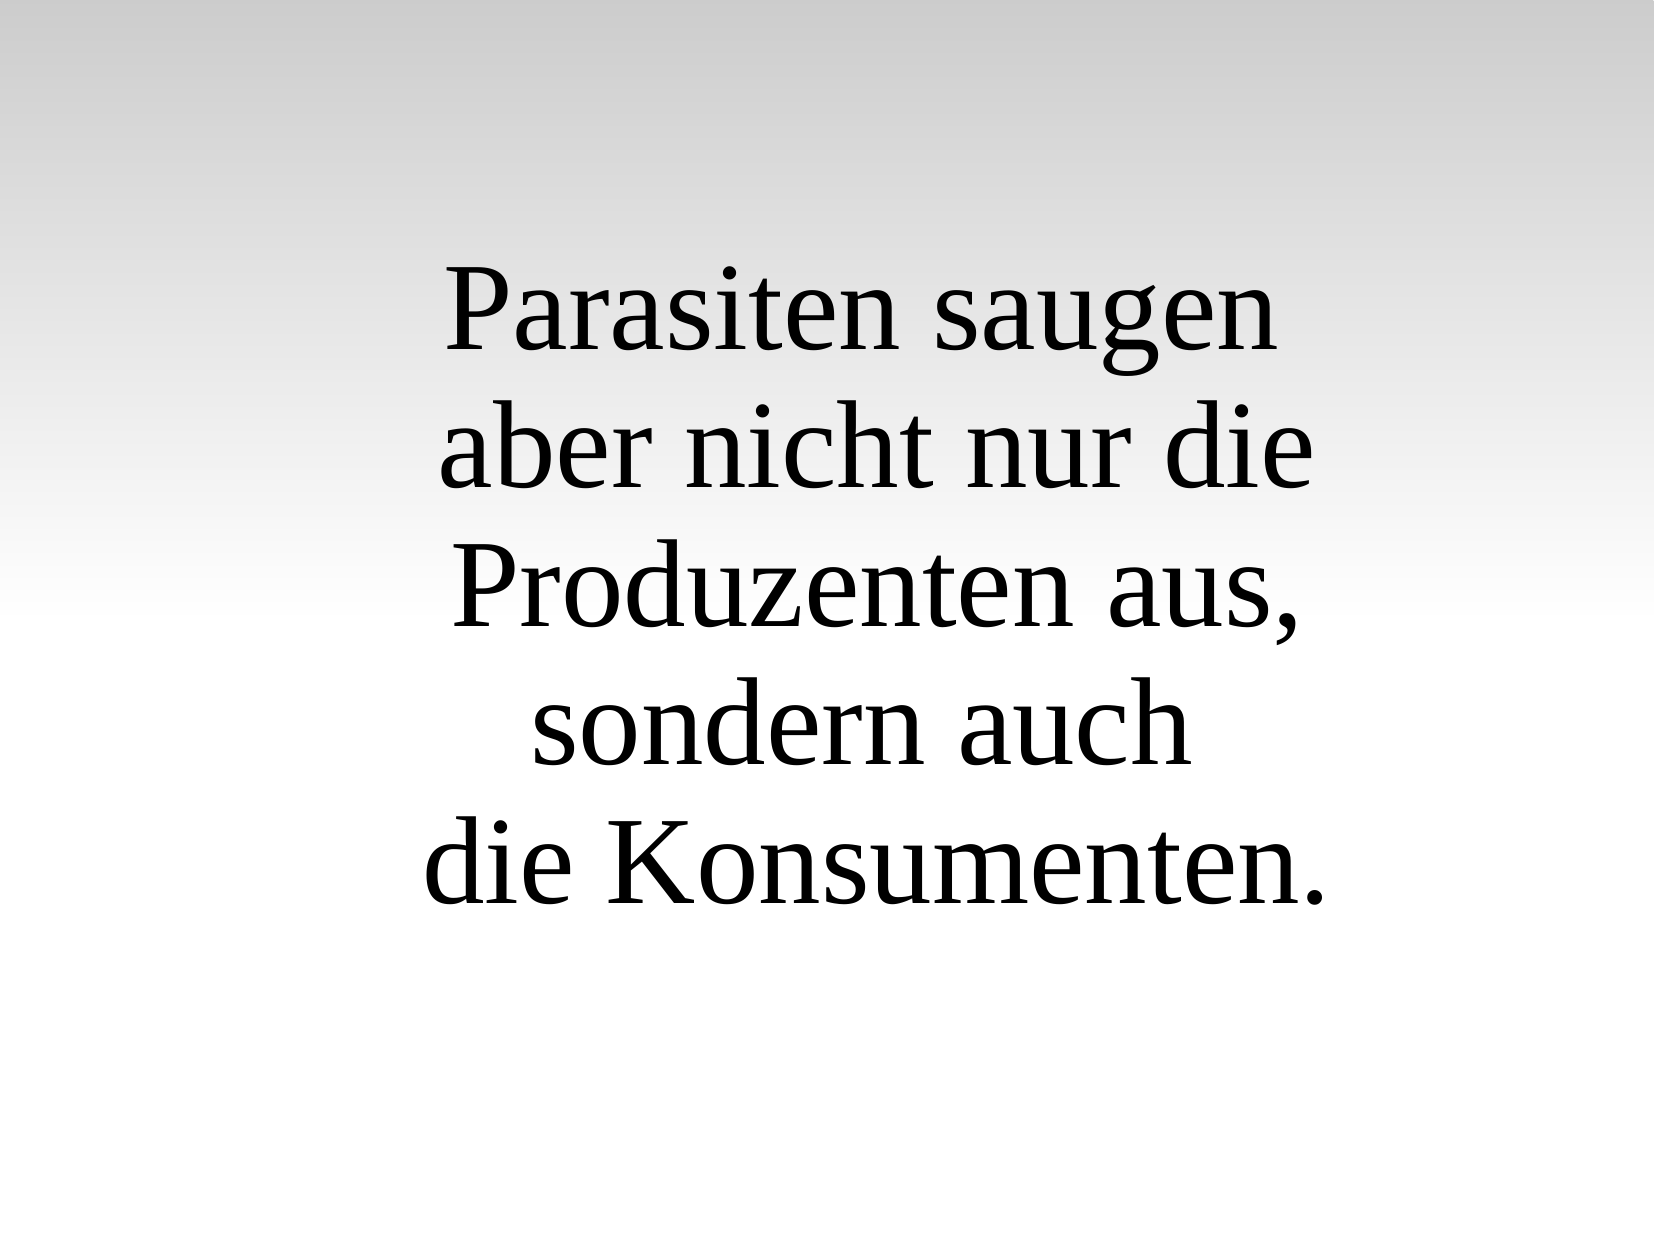

Parasiten saugen
aber nicht nur die
Produzenten aus,
sondern auch
die Konsumenten.